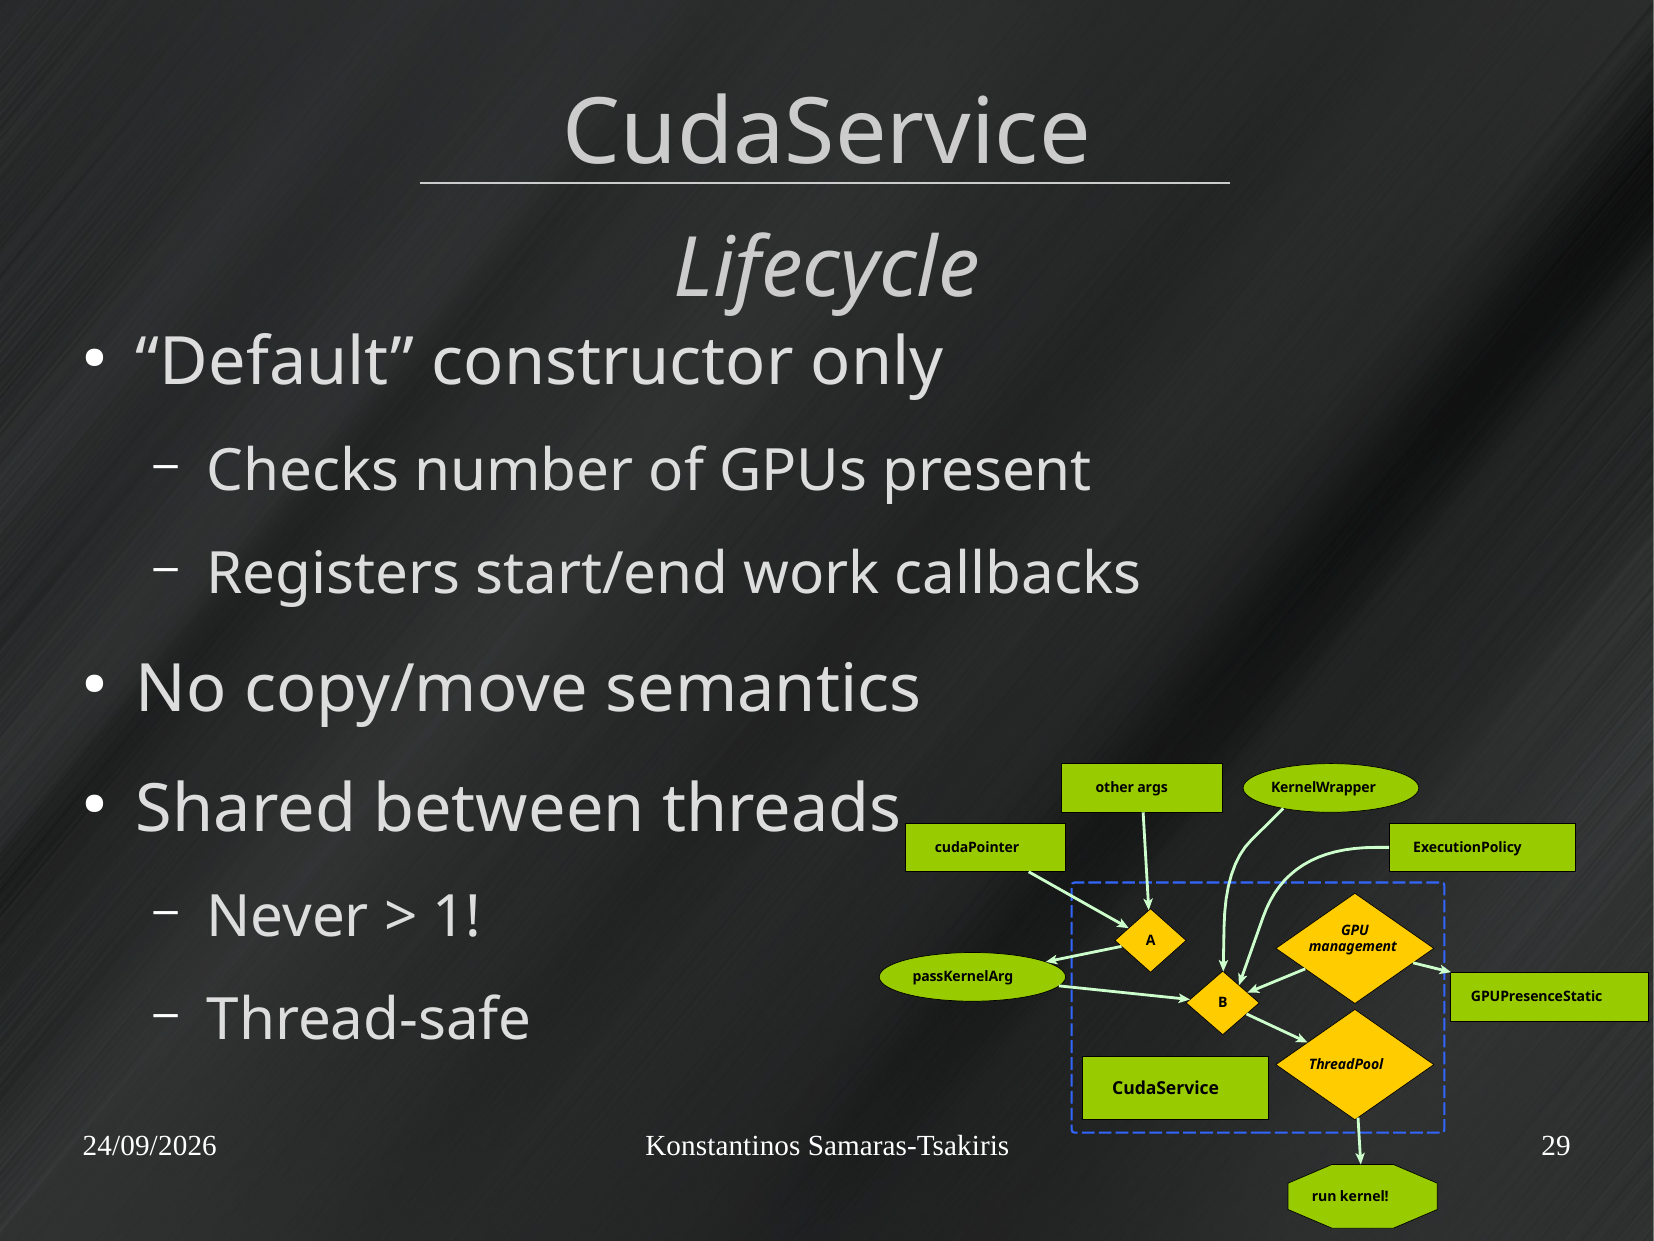

CudaService
Lifecycle
# “Default” constructor only
Checks number of GPUs present
Registers start/end work callbacks
No copy/move semantics
Shared between threads
Never > 1!
Thread-safe
Konstantinos Samaras-Tsakiris
29